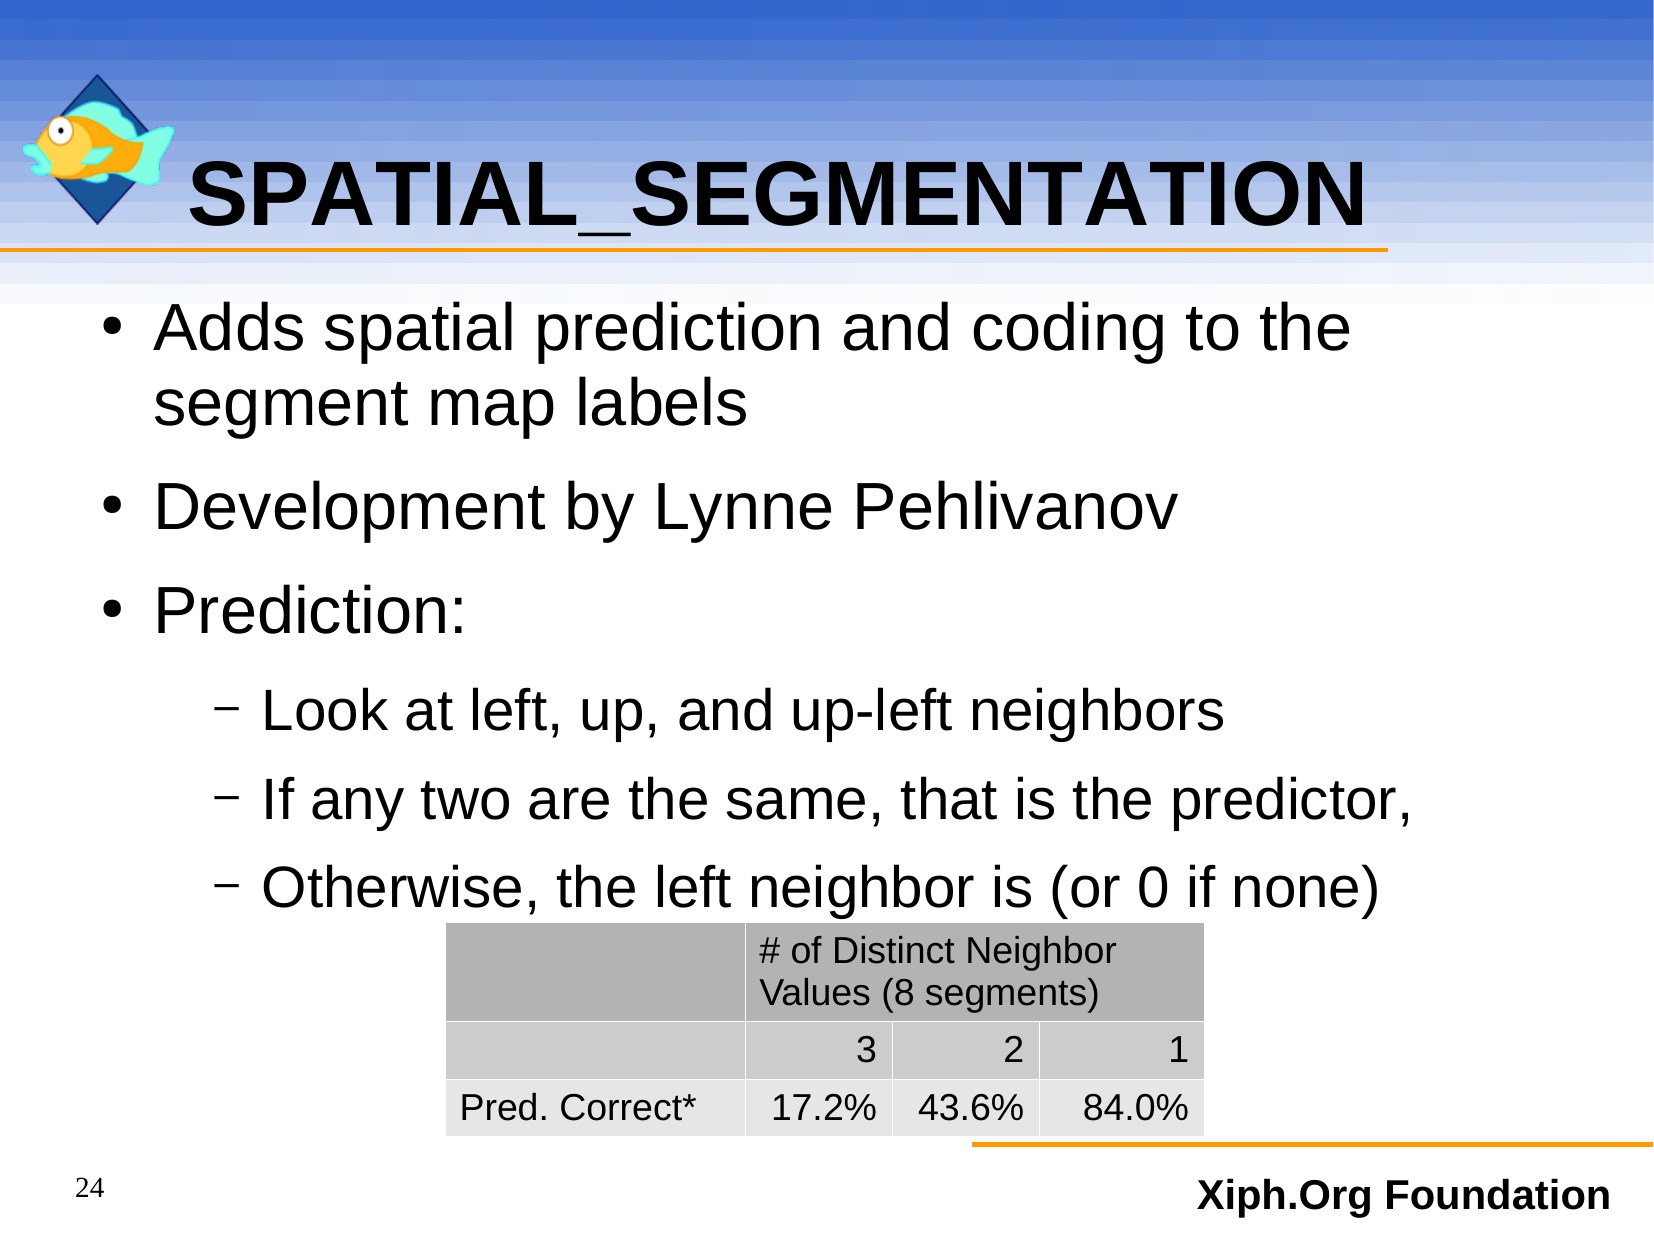

# SPATIAL_SEGMENTATION
Adds spatial prediction and coding to the segment map labels
Development by Lynne Pehlivanov
Prediction:
Look at left, up, and up-left neighbors
If any two are the same, that is the predictor,
Otherwise, the left neighbor is (or 0 if none)
| | # of Distinct Neighbor Values (8 segments) | | |
| --- | --- | --- | --- |
| | 3 | 2 | 1 |
| Pred. Correct\* | 17.2% | 43.6% | 84.0% |
24